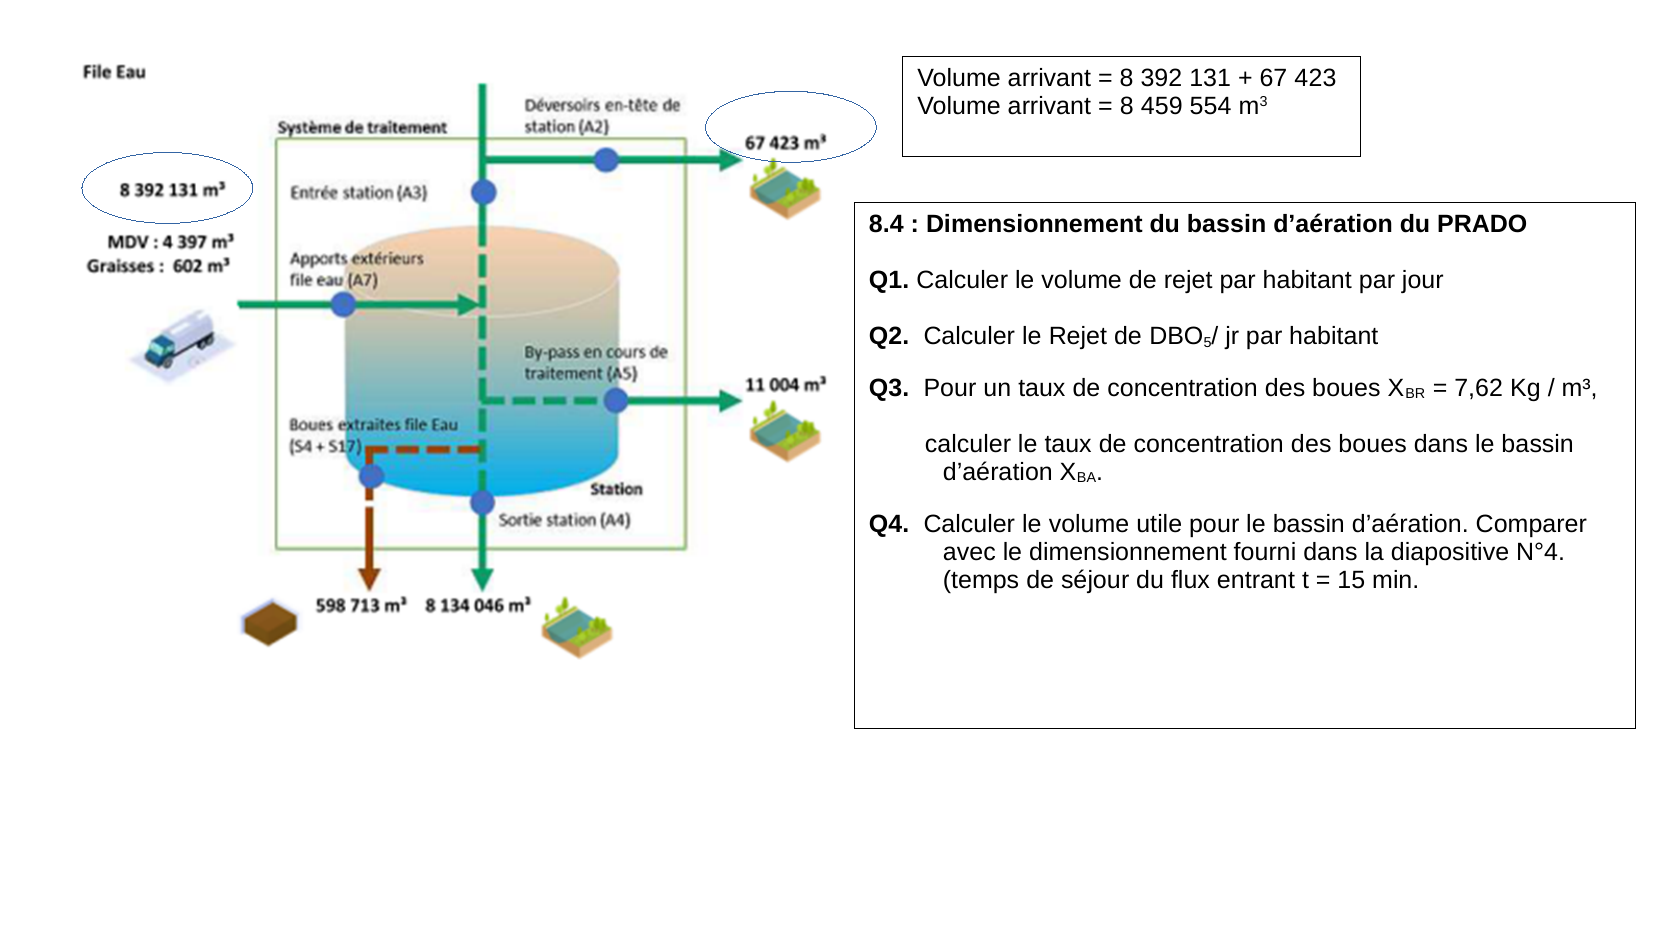

Volume arrivant = 8 392 131 + 67 423
Volume arrivant = 8 459 554 m3
8.4 : Dimensionnement du bassin d’aération du PRADO
Q1. Calculer le volume de rejet par habitant par jour
Q2. Calculer le Rejet de DBO5/ jr par habitant
Q3. Pour un taux de concentration des boues XBR = 7,62 Kg / m³,
 calculer le taux de concentration des boues dans le bassin 		d’aération XBA.
Q4. Calculer le volume utile pour le bassin d’aération. Comparer 		avec le dimensionnement fourni dans la diapositive N°4.
	(temps de séjour du flux entrant t = 15 min.